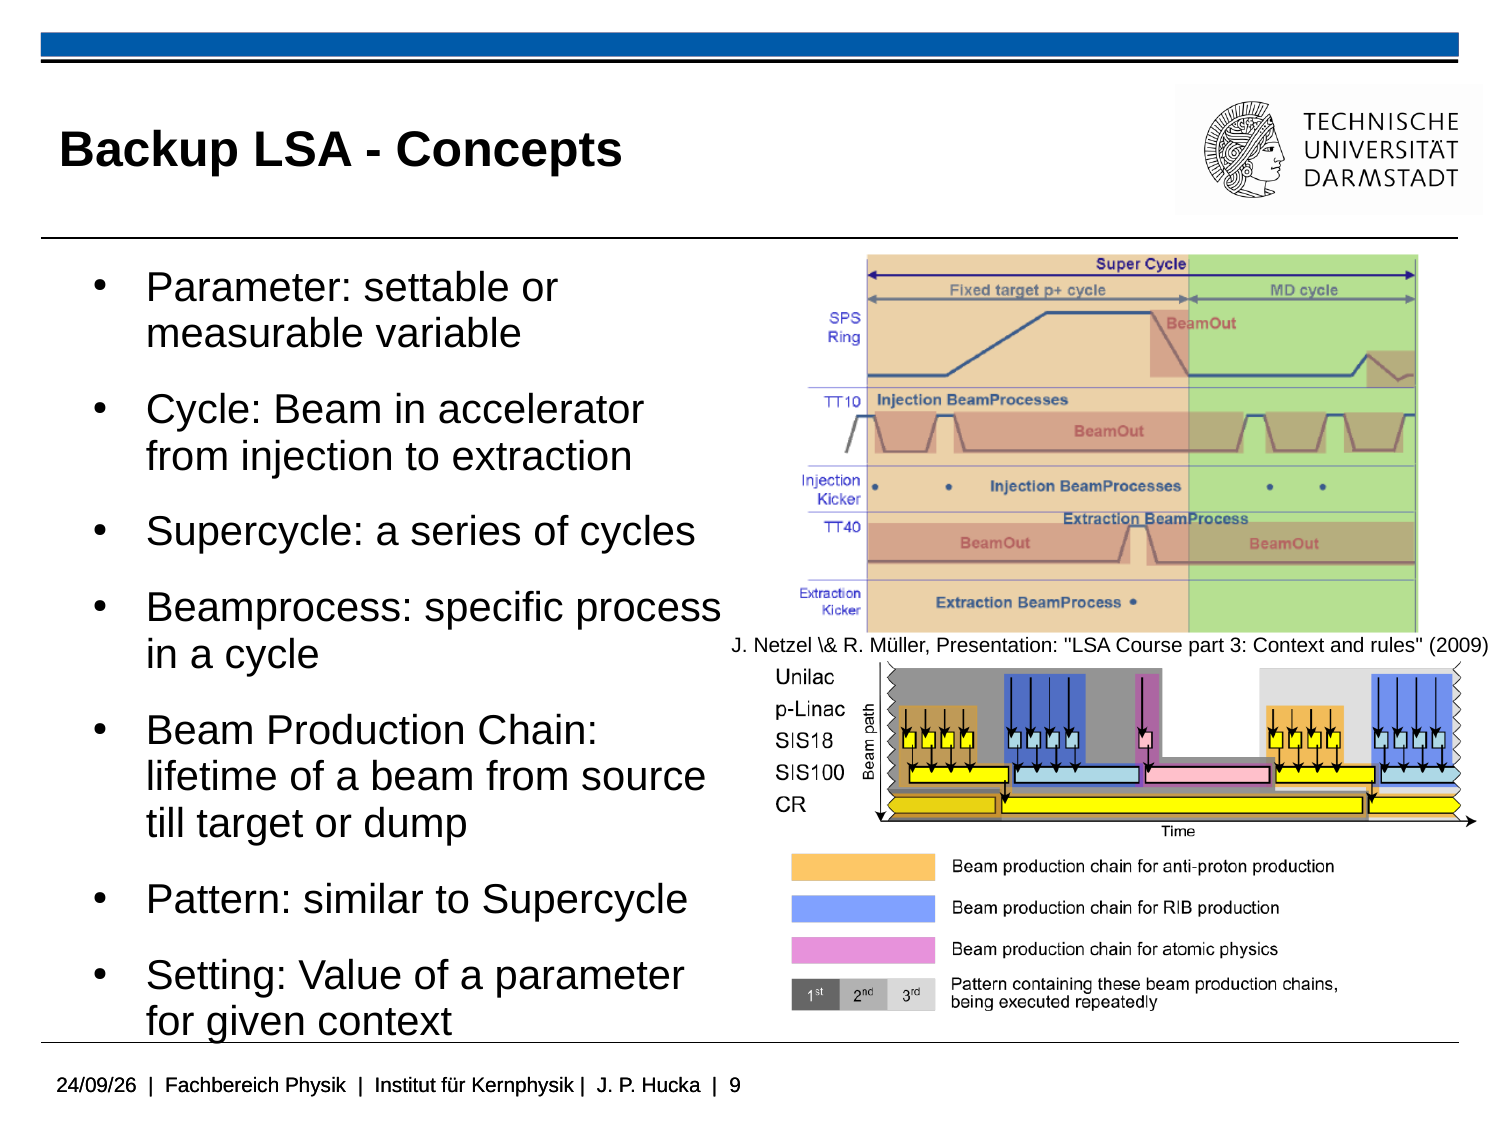

# Backup LSA - Concepts
Parameter: settable or measurable variable
Cycle: Beam in accelerator from injection to extraction
Supercycle: a series of cycles
Beamprocess: specific process in a cycle
Beam Production Chain: lifetime of a beam from source till target or dump
Pattern: similar to Supercycle
Setting: Value of a parameter for given context
J. Netzel \& R. Müller, Presentation: ''LSA Course part 3: Context and rules'' (2009)